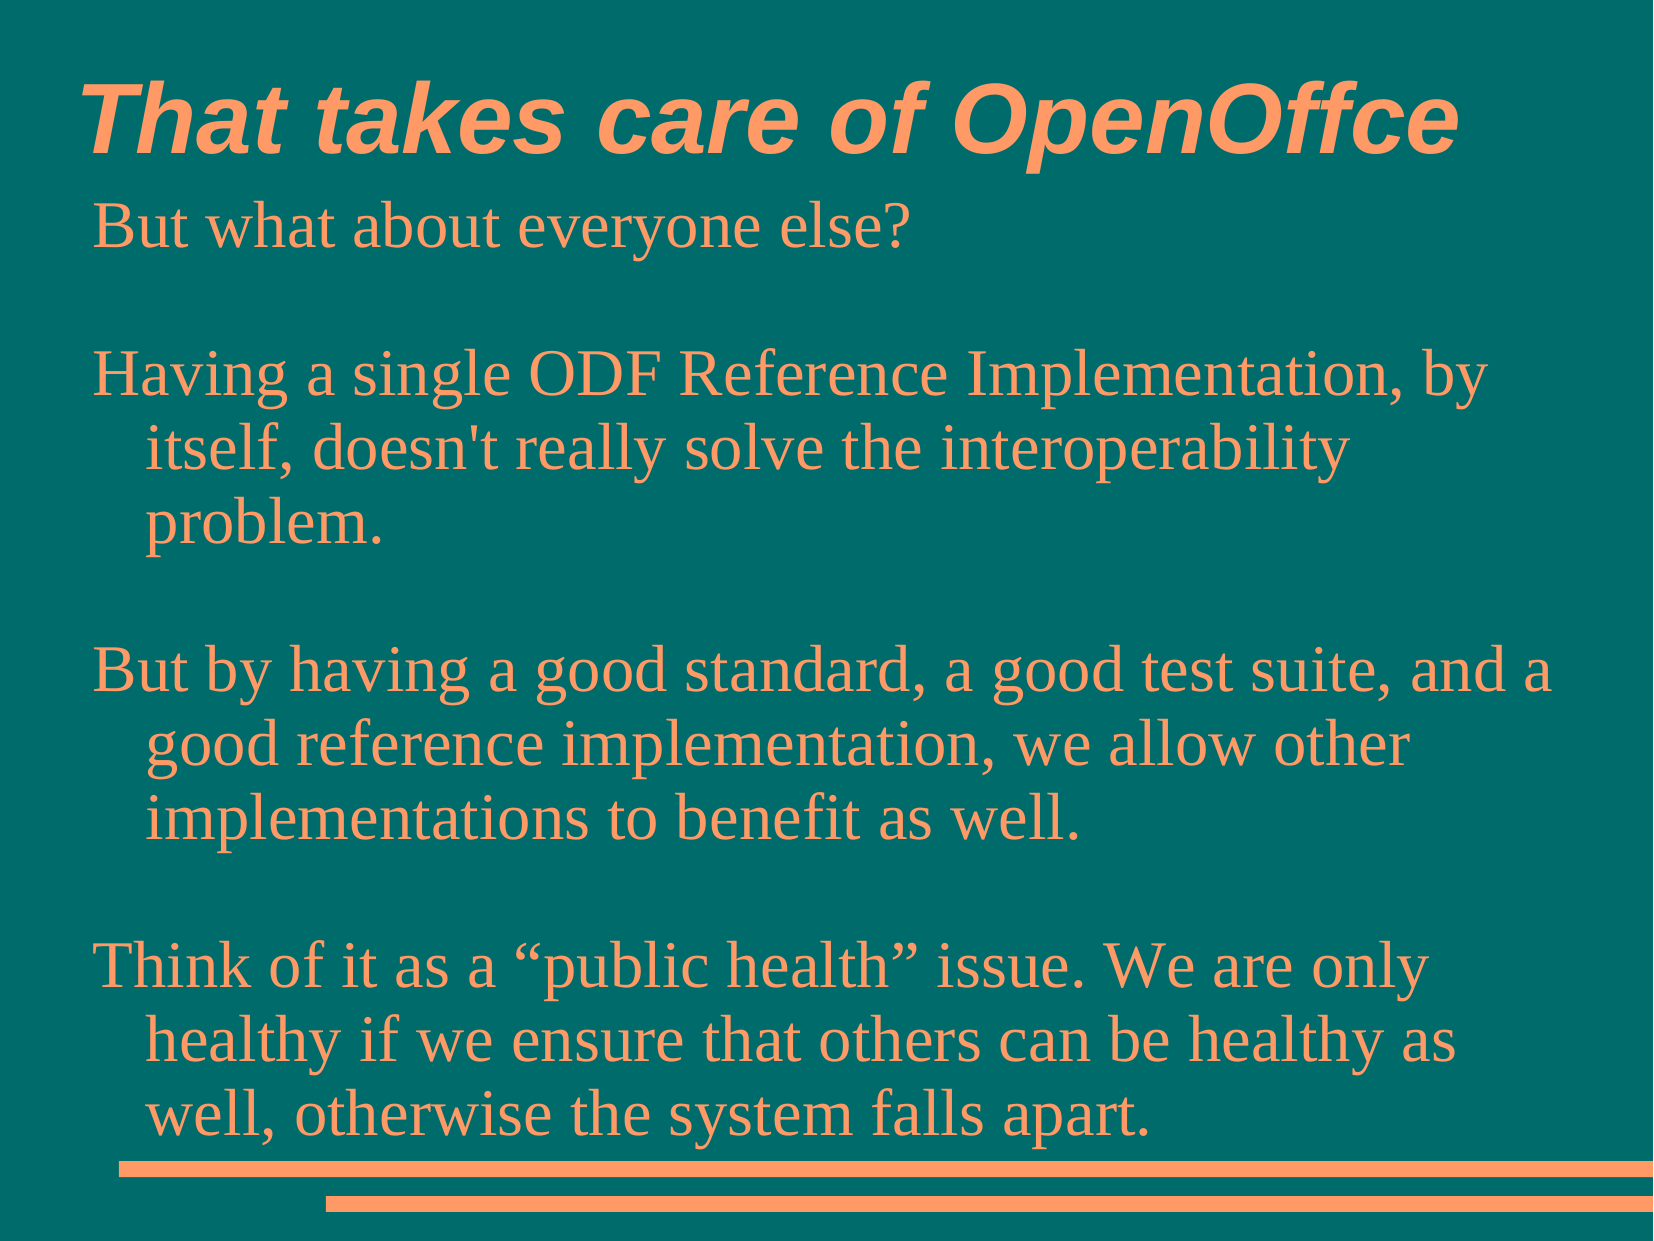

# That takes care of OpenOffce
But what about everyone else?
Having a single ODF Reference Implementation, by itself, doesn't really solve the interoperability problem.
But by having a good standard, a good test suite, and a good reference implementation, we allow other implementations to benefit as well.
Think of it as a “public health” issue. We are only healthy if we ensure that others can be healthy as well, otherwise the system falls apart.